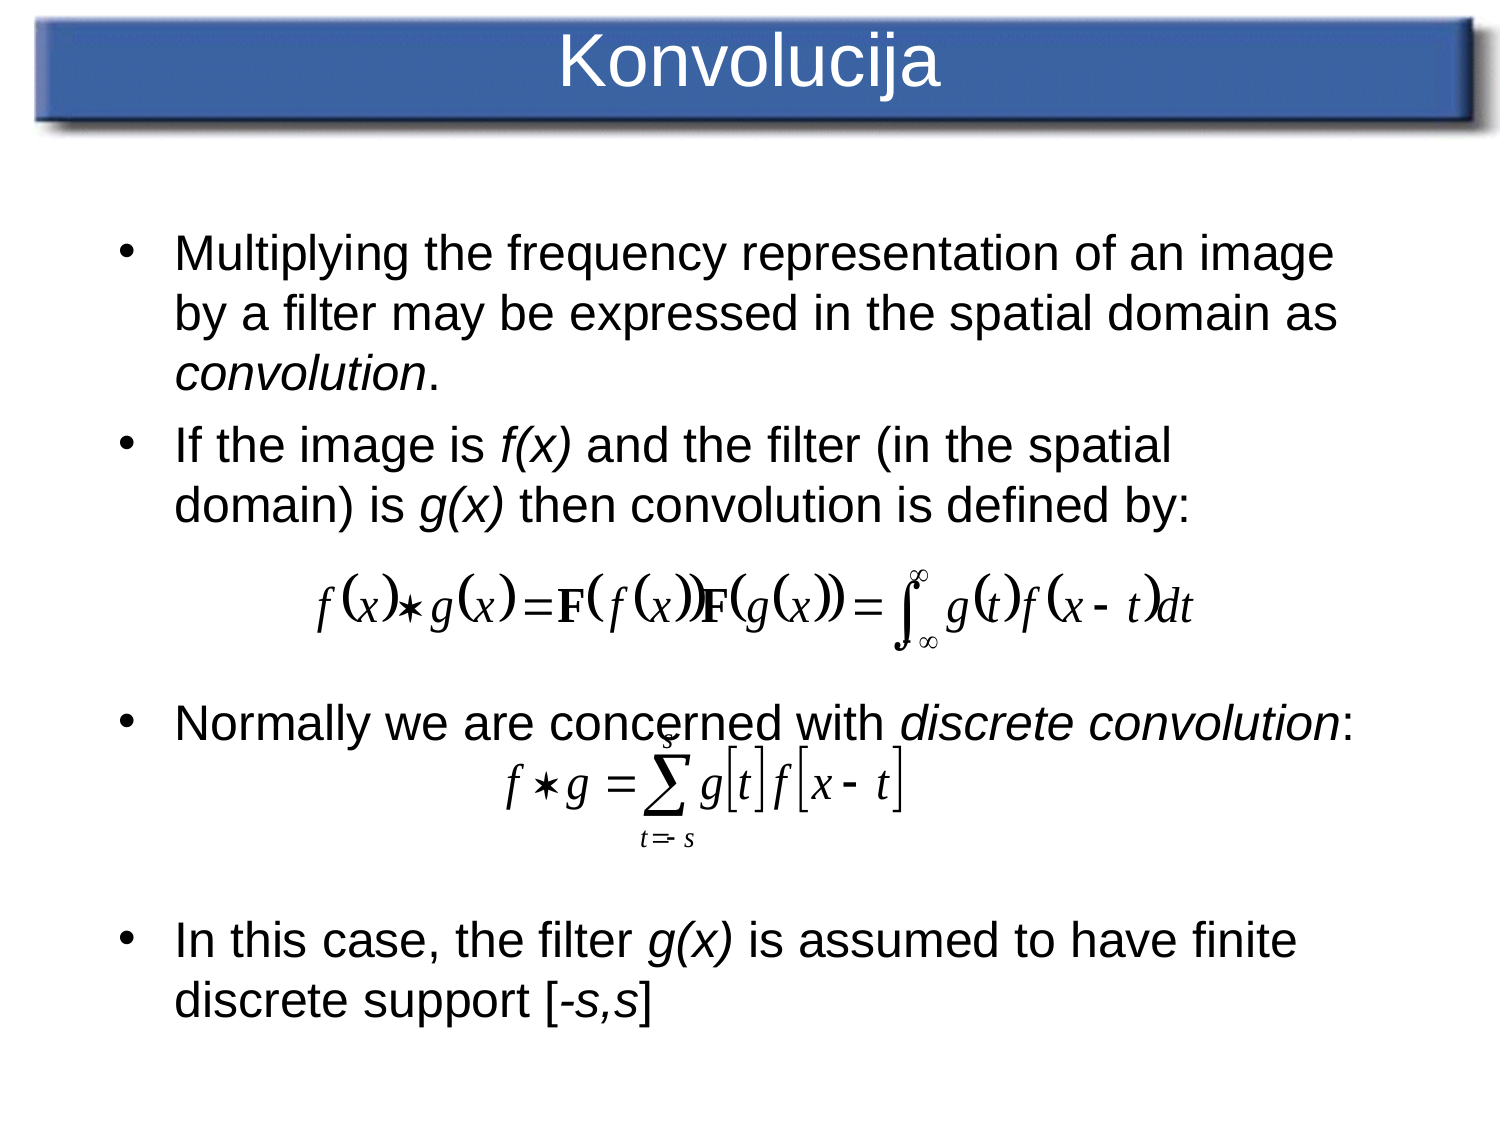

# Konvolucija
Multiplying the frequency representation of an image by a filter may be expressed in the spatial domain as convolution.
If the image is f(x) and the filter (in the spatial domain) is g(x) then convolution is defined by:
Normally we are concerned with discrete convolution:
In this case, the filter g(x) is assumed to have finite discrete support [-s,s]